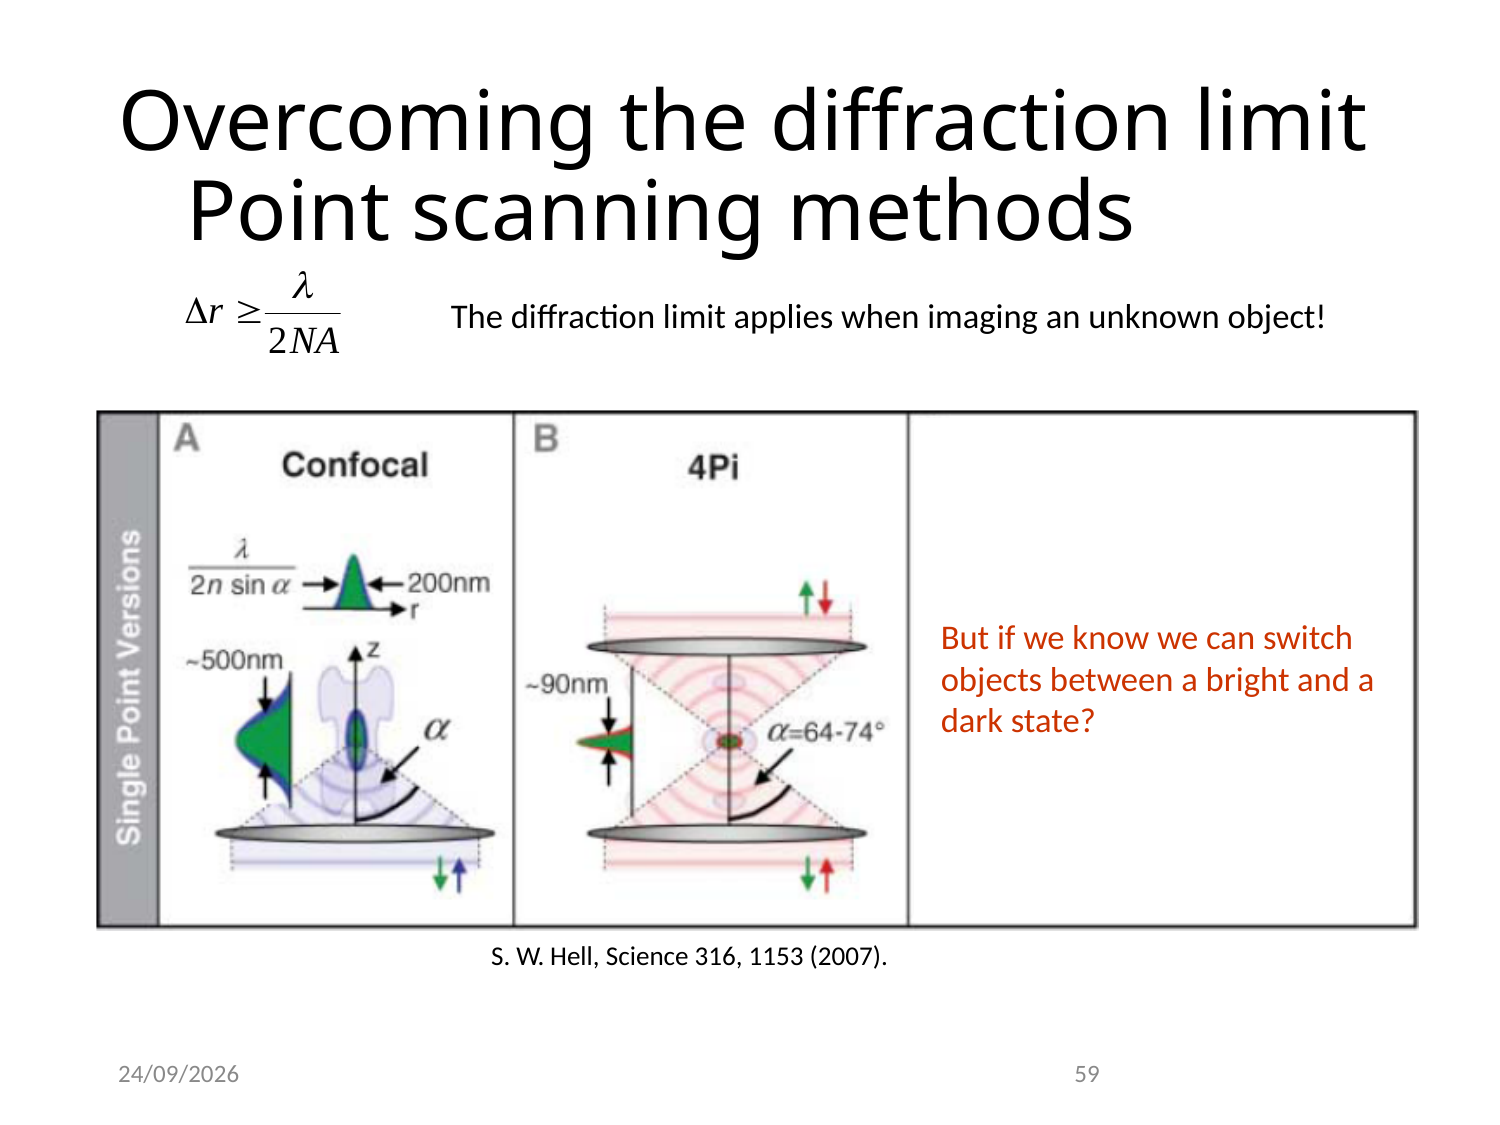

# Overcoming the diffraction limit Point scanning methods
The diffraction limit applies when imaging an unknown object!
But if we know we can switch objects between a bright and a dark state?
S. W. Hell, Science 316, 1153 (2007).
59